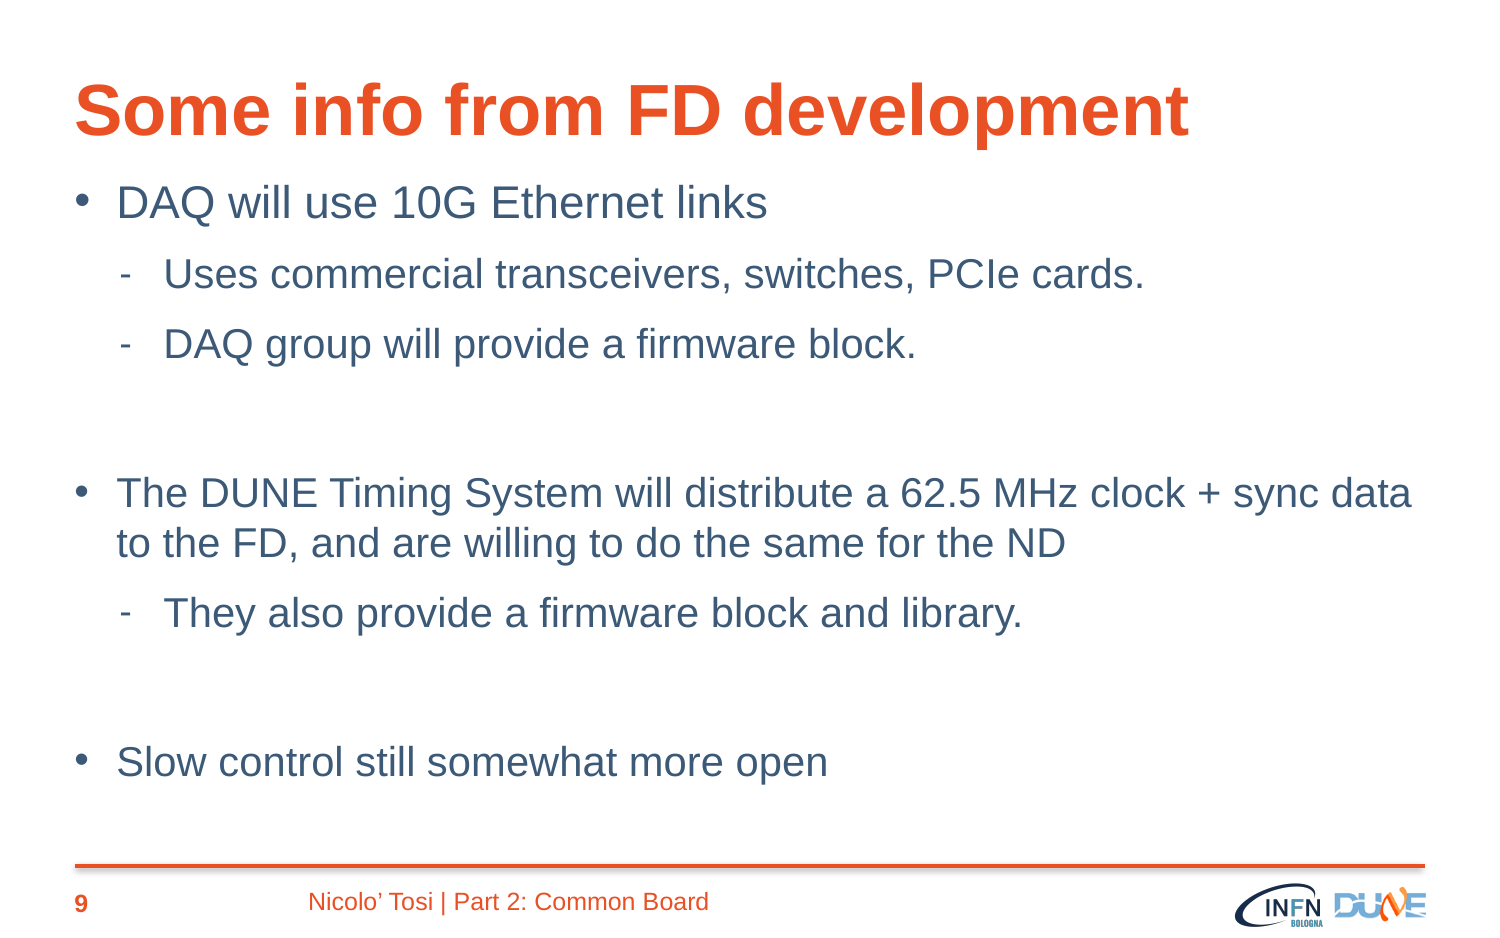

# Some info from FD development
DAQ will use 10G Ethernet links
Uses commercial transceivers, switches, PCIe cards.
DAQ group will provide a firmware block.
The DUNE Timing System will distribute a 62.5 MHz clock + sync data to the FD, and are willing to do the same for the ND
They also provide a firmware block and library.
Slow control still somewhat more open
Nicolo’ Tosi | Part 2: Common Board